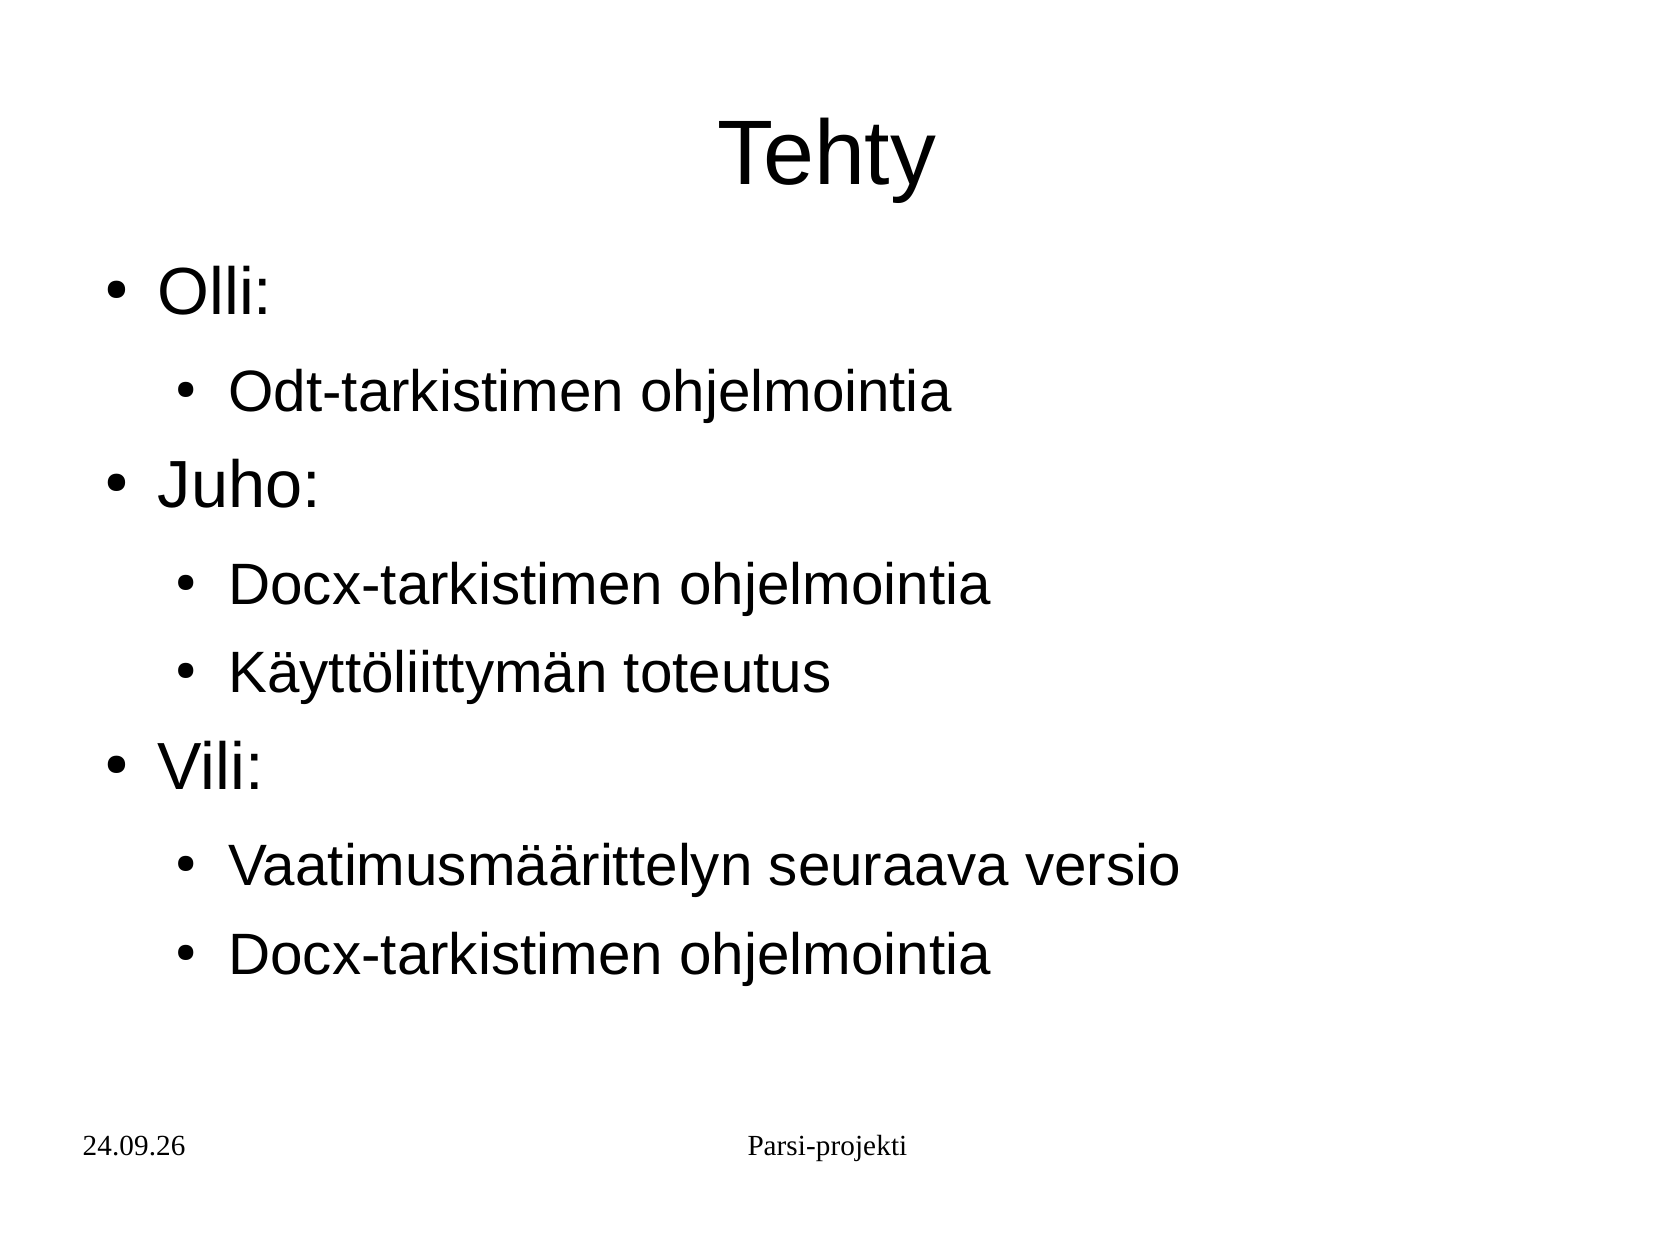

# Tehty
Olli:
Odt-tarkistimen ohjelmointia
Juho:
Docx-tarkistimen ohjelmointia
Käyttöliittymän toteutus
Vili:
Vaatimusmäärittelyn seuraava versio
Docx-tarkistimen ohjelmointia
Parsi-projekti